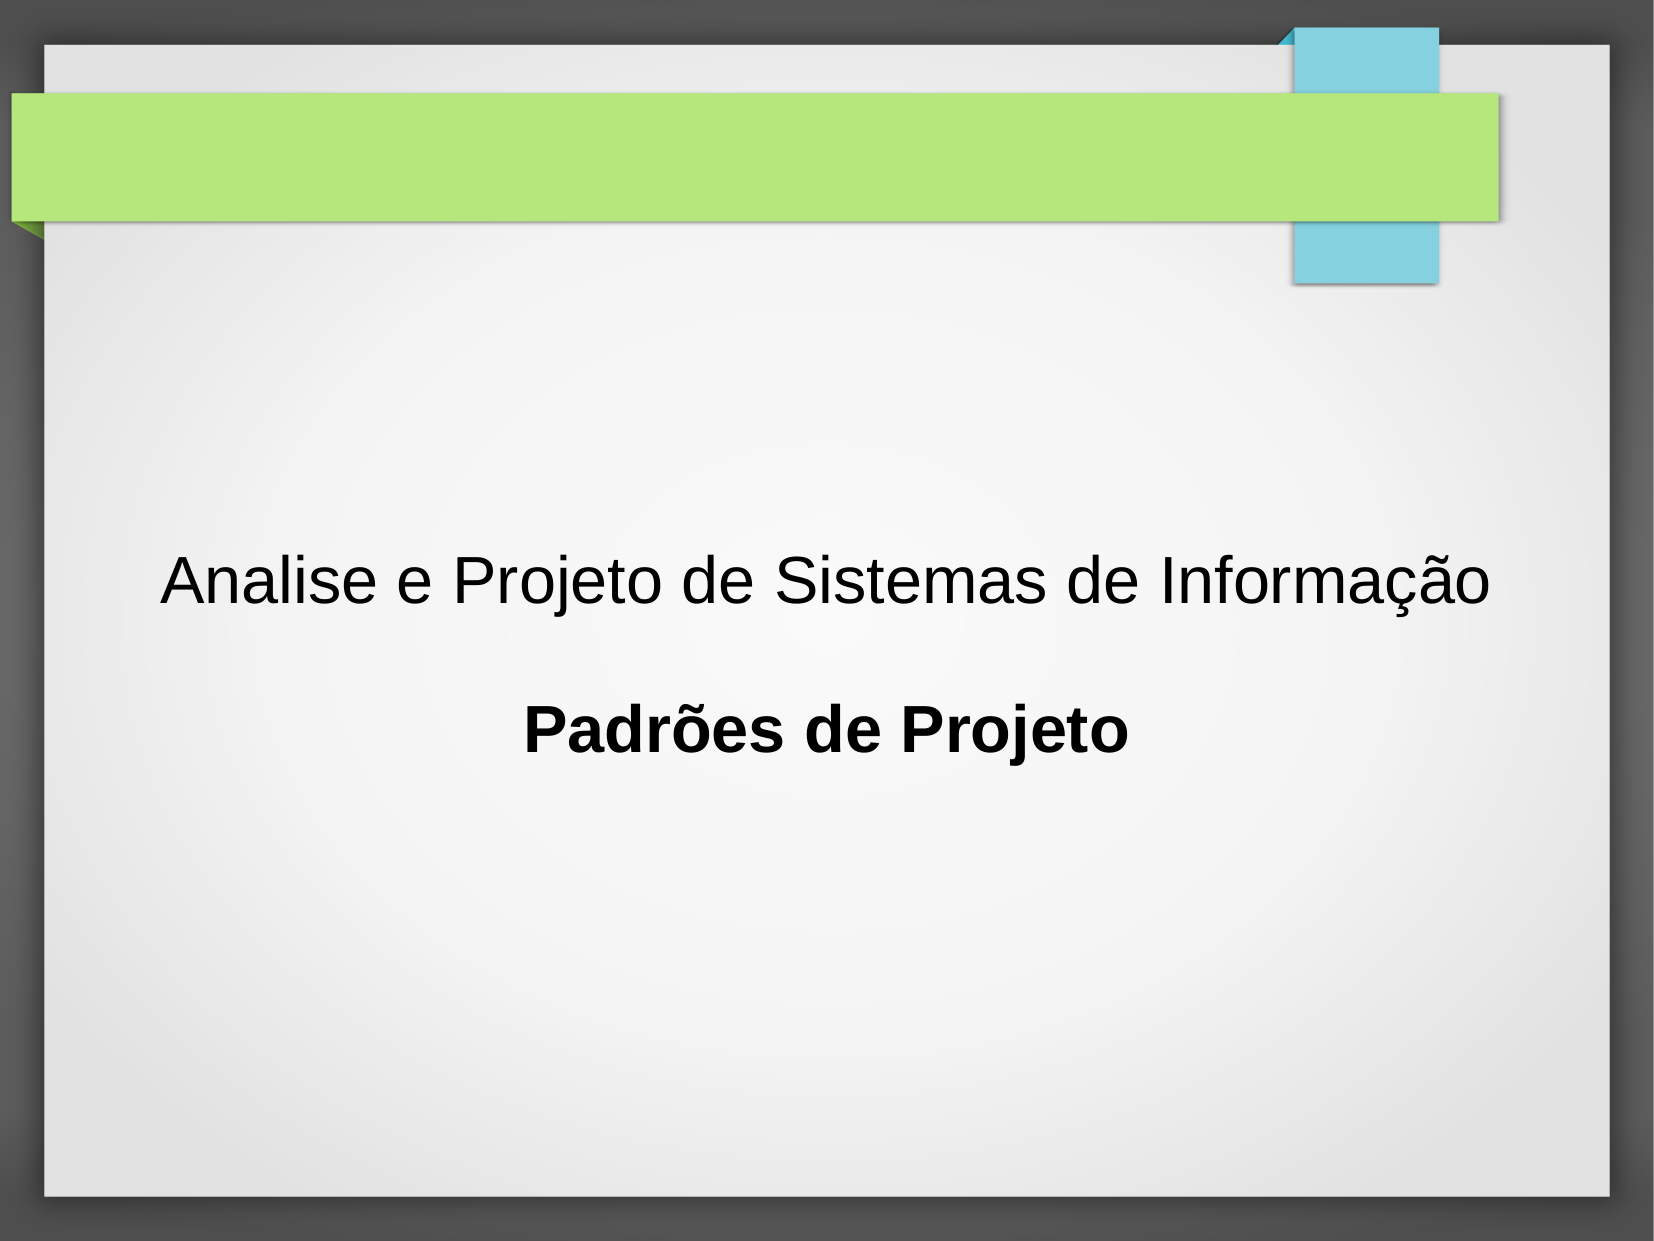

#
Analise e Projeto de Sistemas de Informação
Padrões de Projeto